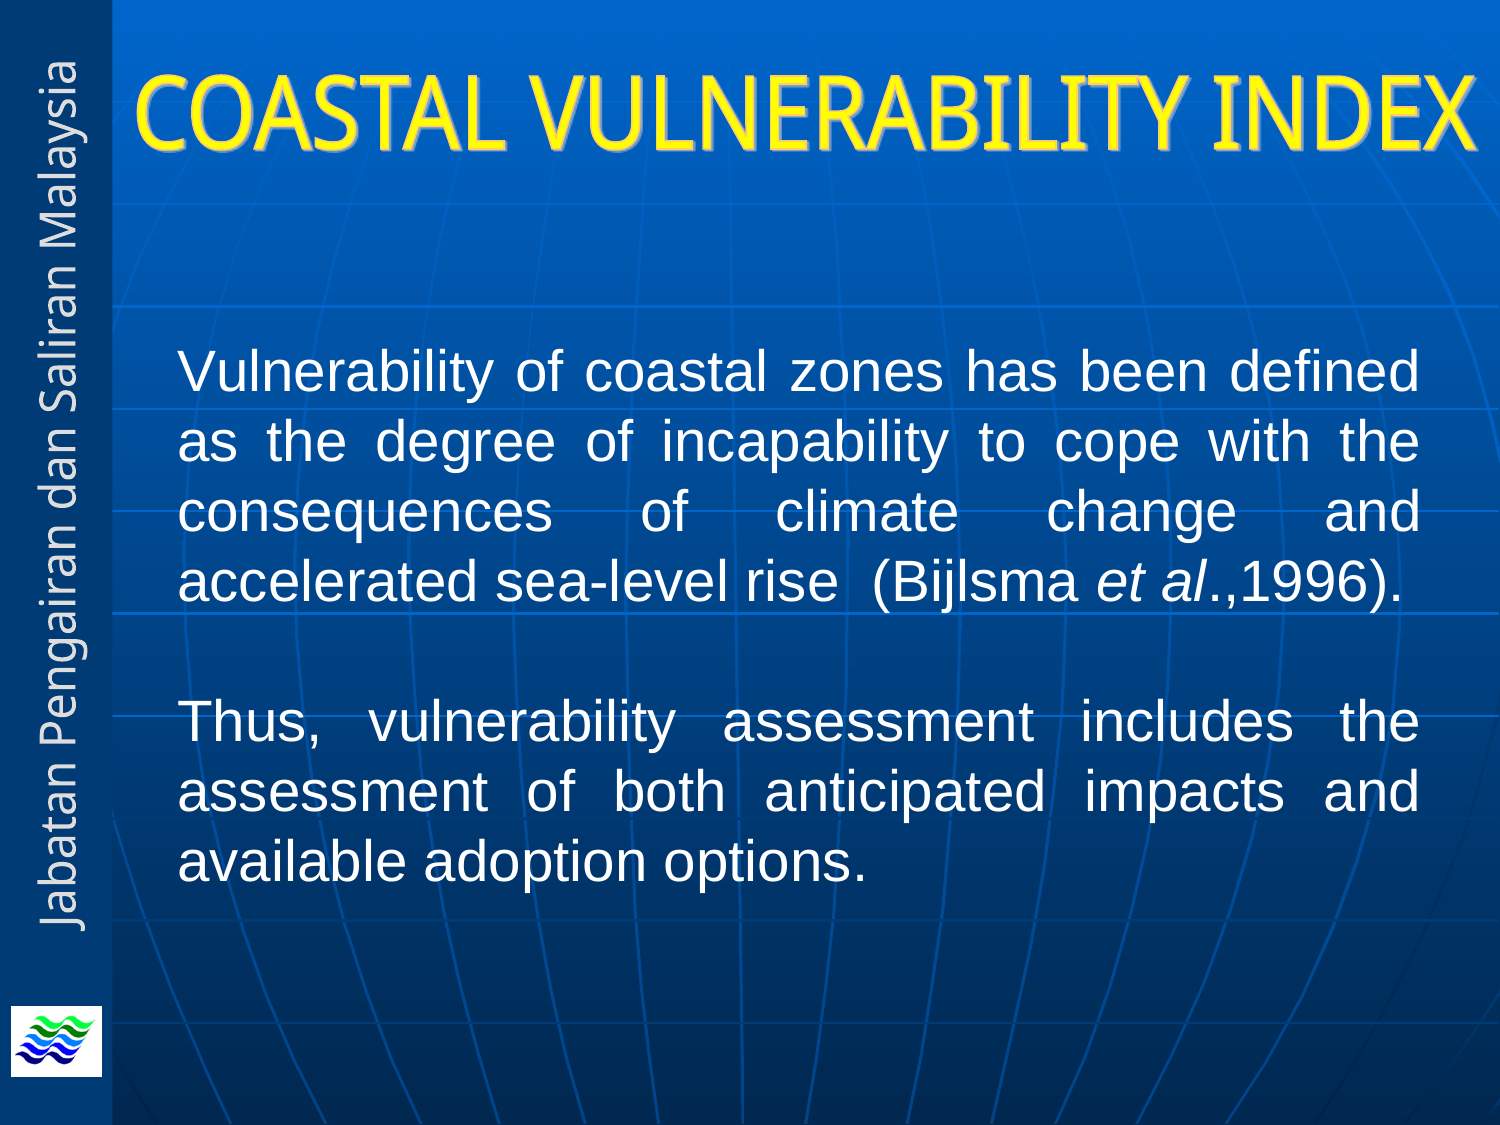

COASTAL VULNERABILITY INDEX
Vulnerability of coastal zones has been defined as the degree of incapability to cope with the consequences of climate change and accelerated sea-level rise (Bijlsma et al.,1996).
Thus, vulnerability assessment includes the assessment of both anticipated impacts and available adoption options.
Jabatan Pengairan dan Saliran Malaysia